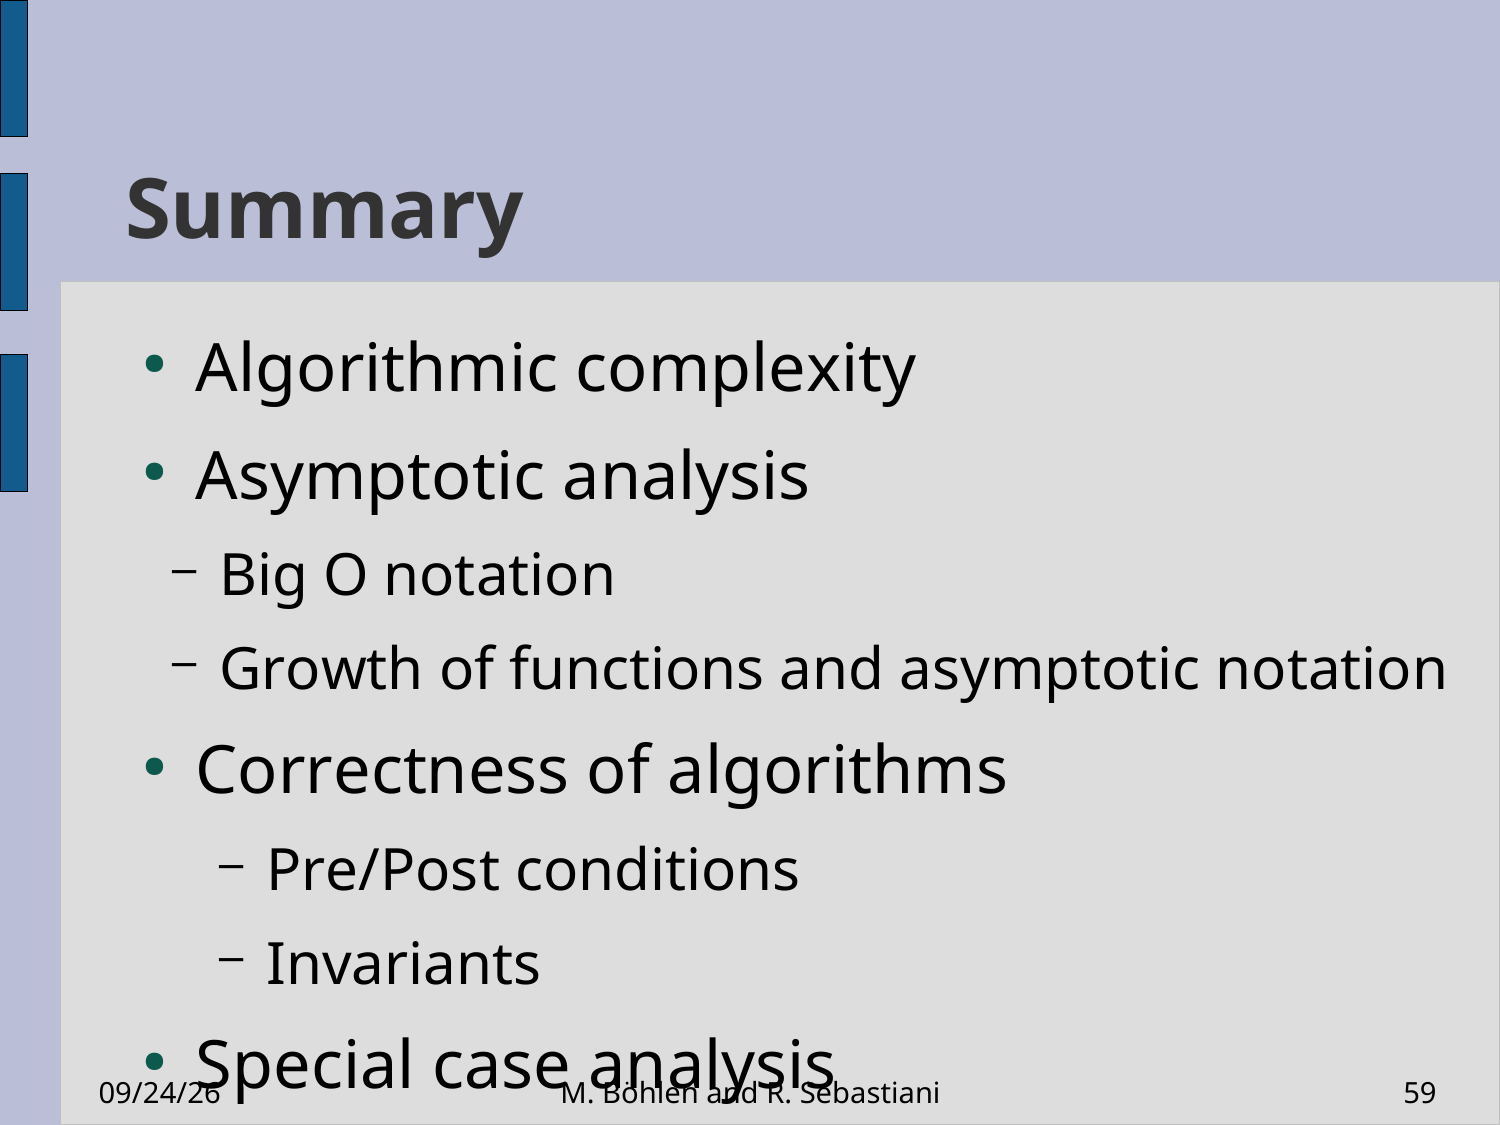

# Summary
Algorithmic complexity
Asymptotic analysis
Big O notation
Growth of functions and asymptotic notation
Correctness of algorithms
Pre/Post conditions
Invariants
Special case analysis
M. Böhlen and R. Sebastiani
59